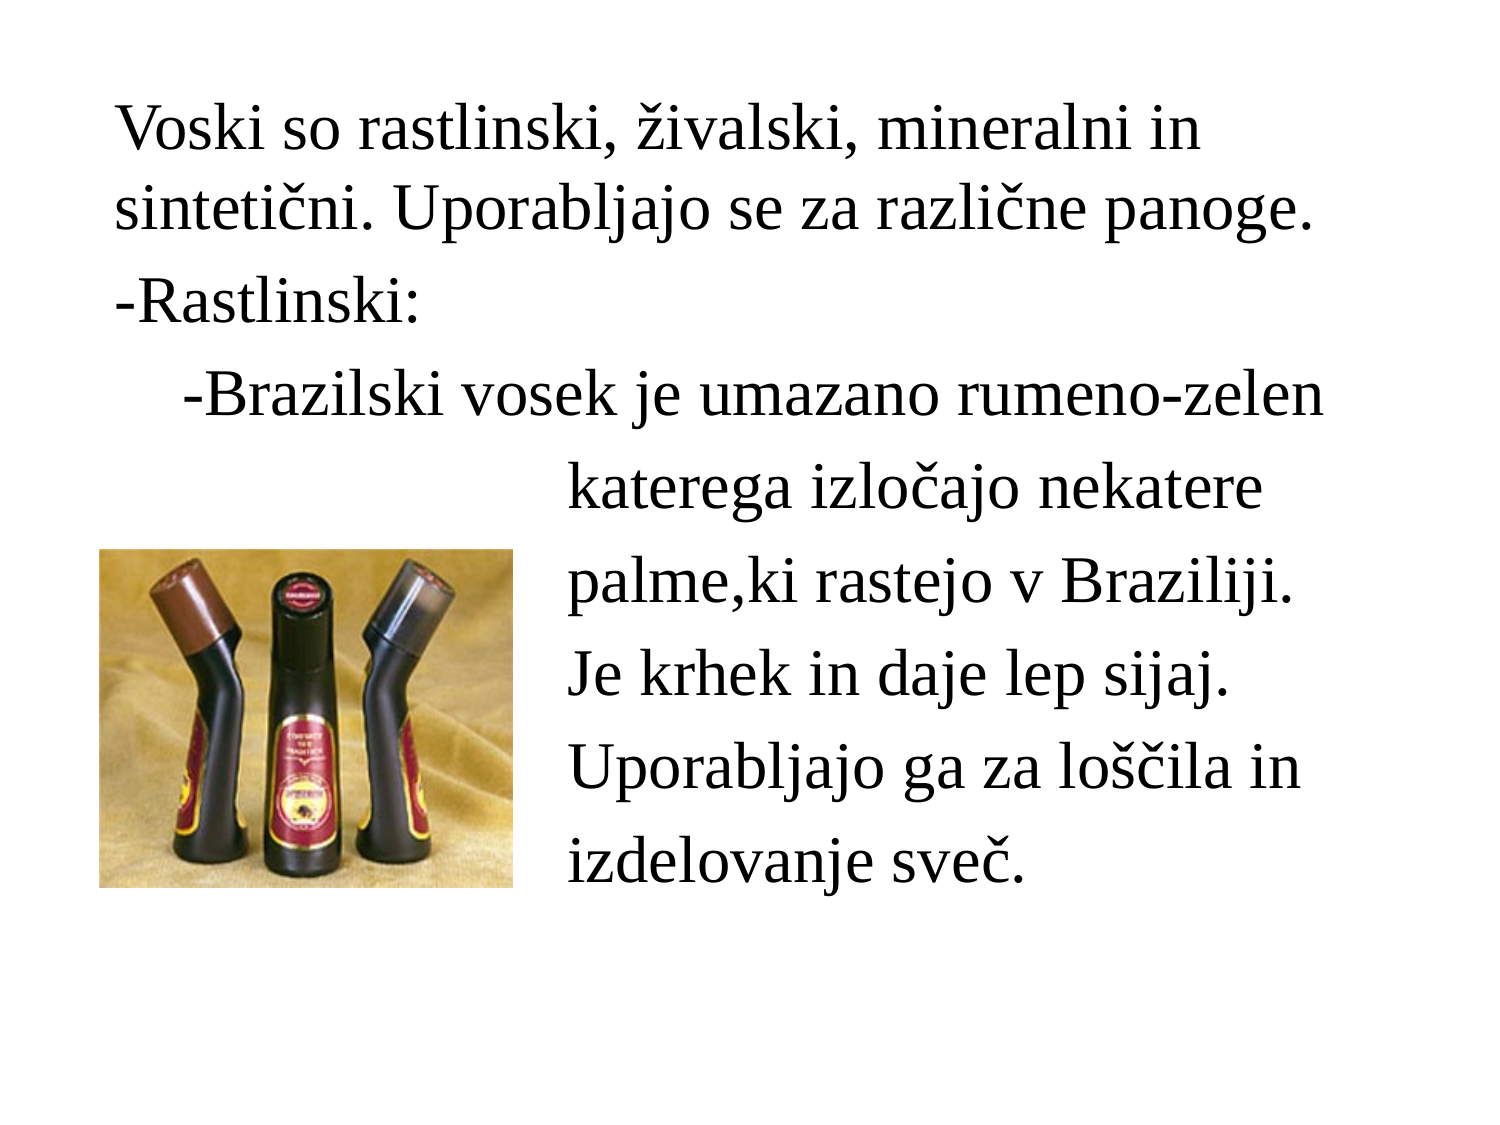

#
Voski so rastlinski, živalski, mineralni in sintetični. Uporabljajo se za različne panoge.
-Rastlinski:
 -Brazilski vosek je umazano rumeno-zelen
 katerega izločajo nekatere
 palme,ki rastejo v Braziliji.
 Je krhek in daje lep sijaj.
 Uporabljajo ga za loščila in
 izdelovanje sveč.